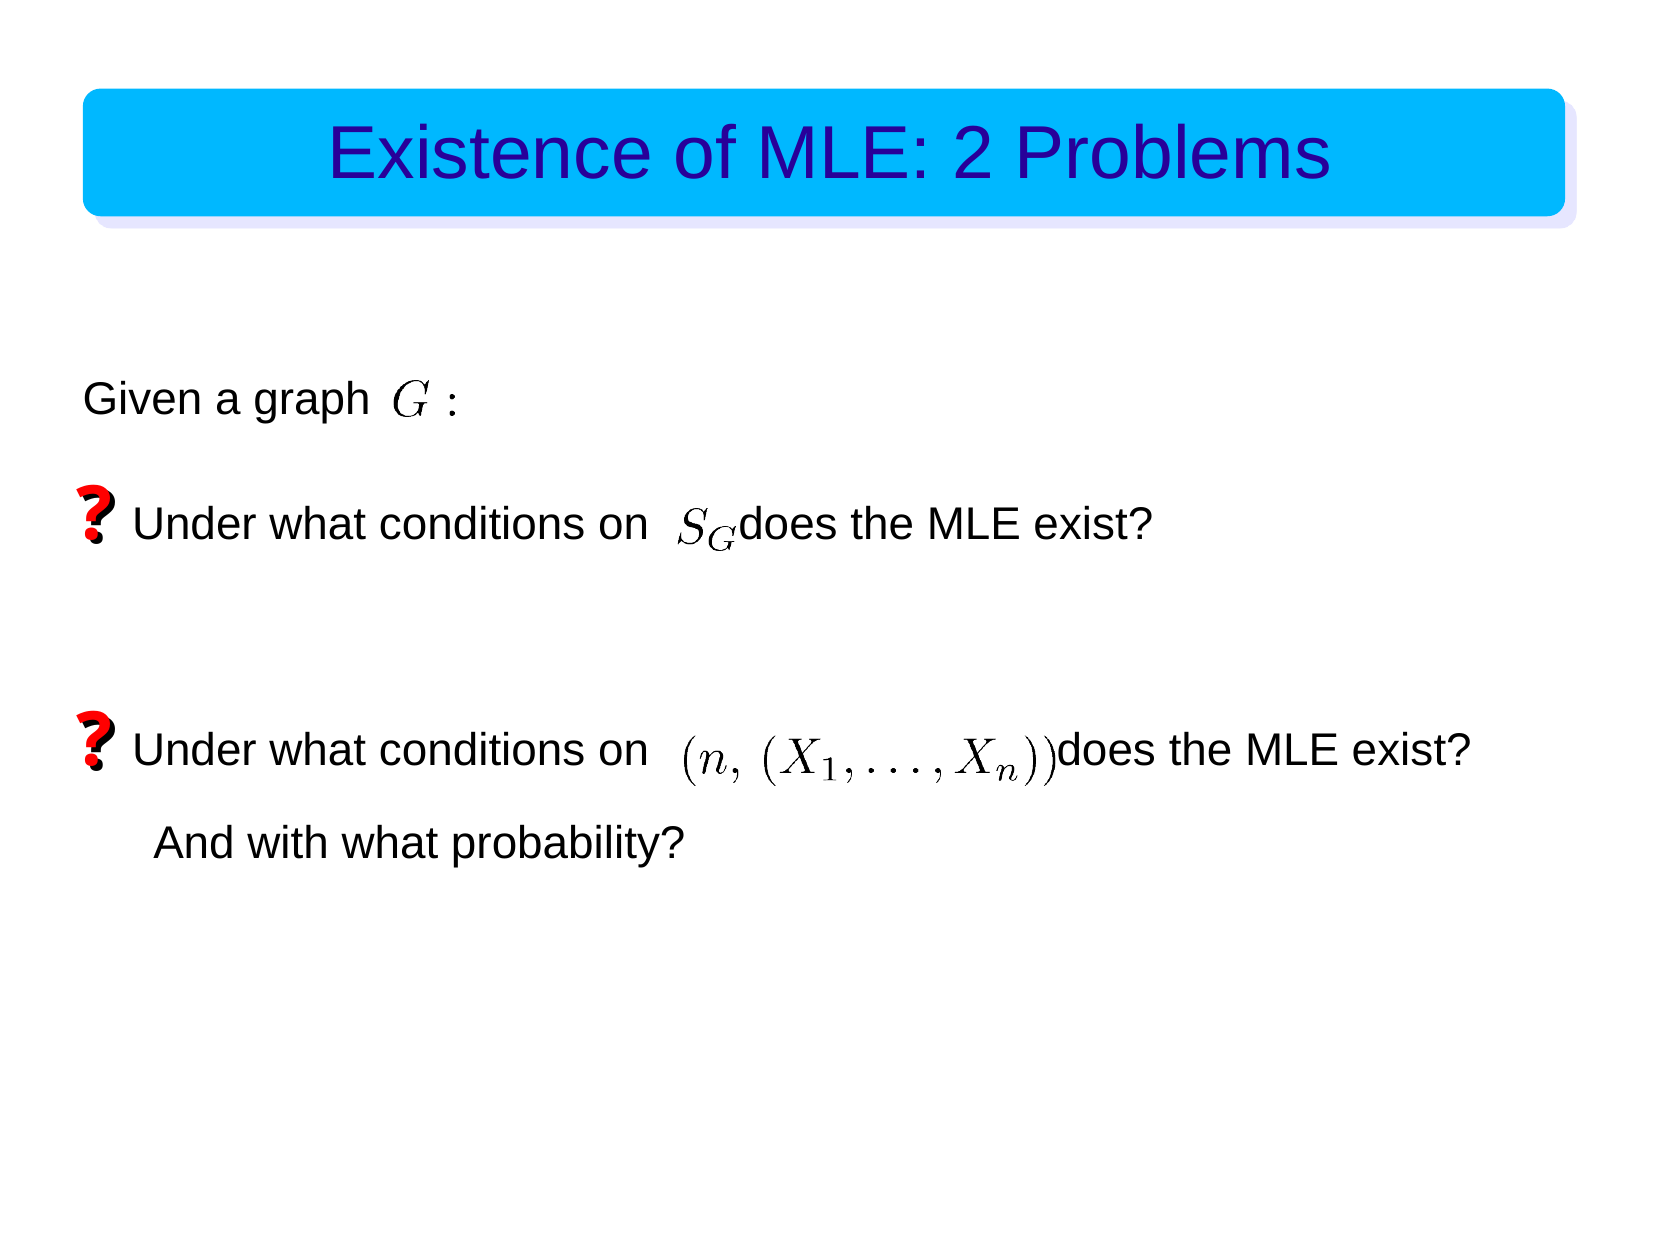

#
Existence of MLE: 2 Problems
Given a graph
? Under what conditions on does the MLE exist?
? Under what conditions on does the MLE exist?
 And with what probability?